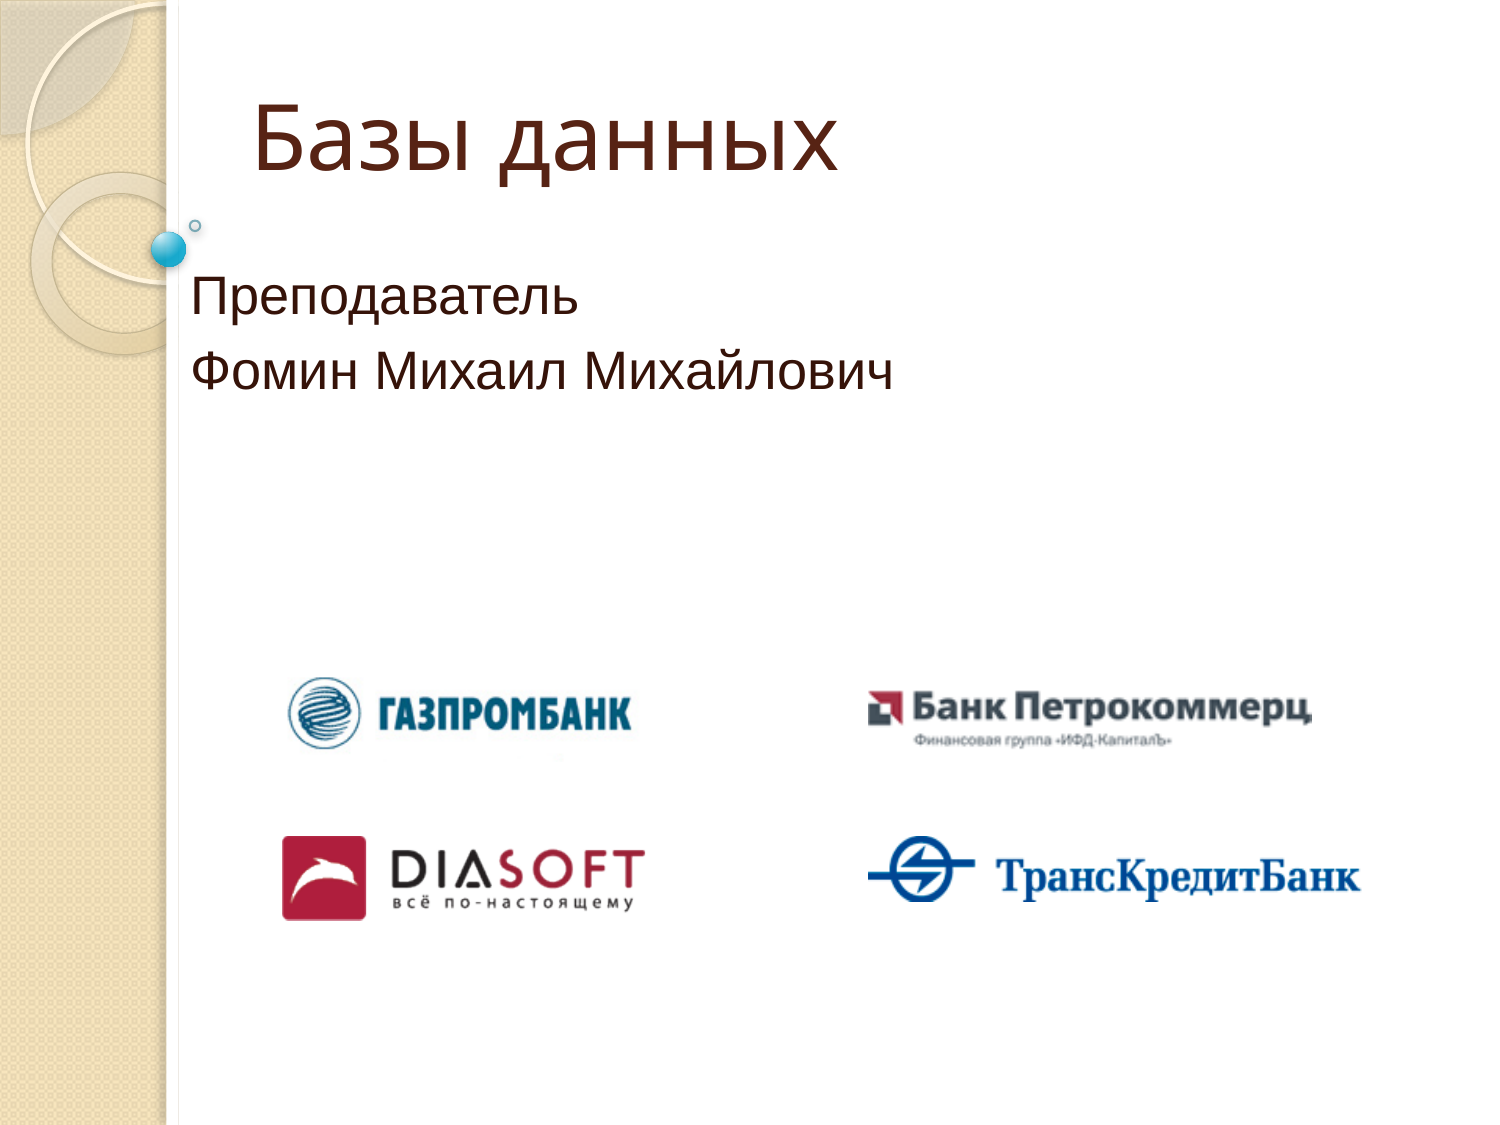

# Базы данных
Преподаватель
Фомин Михаил Михайлович